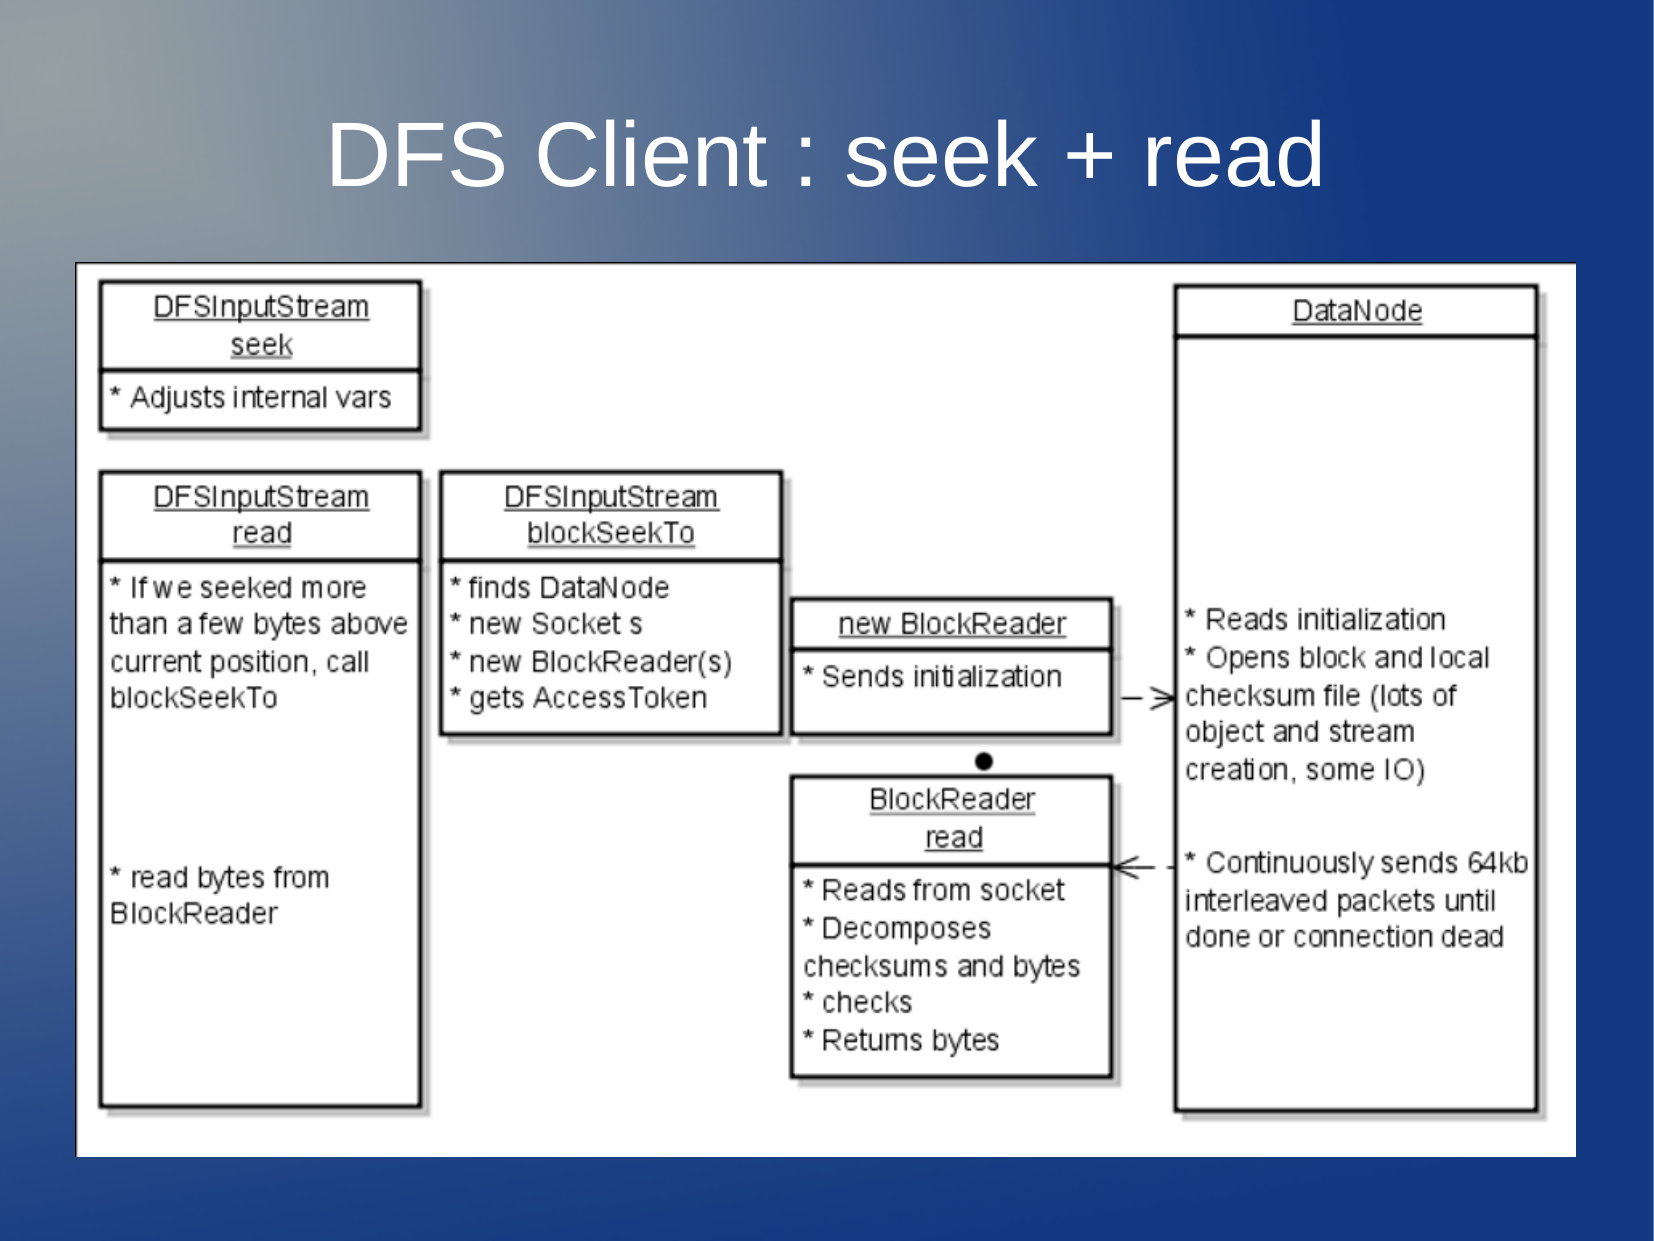

# DFS Client : seek + read